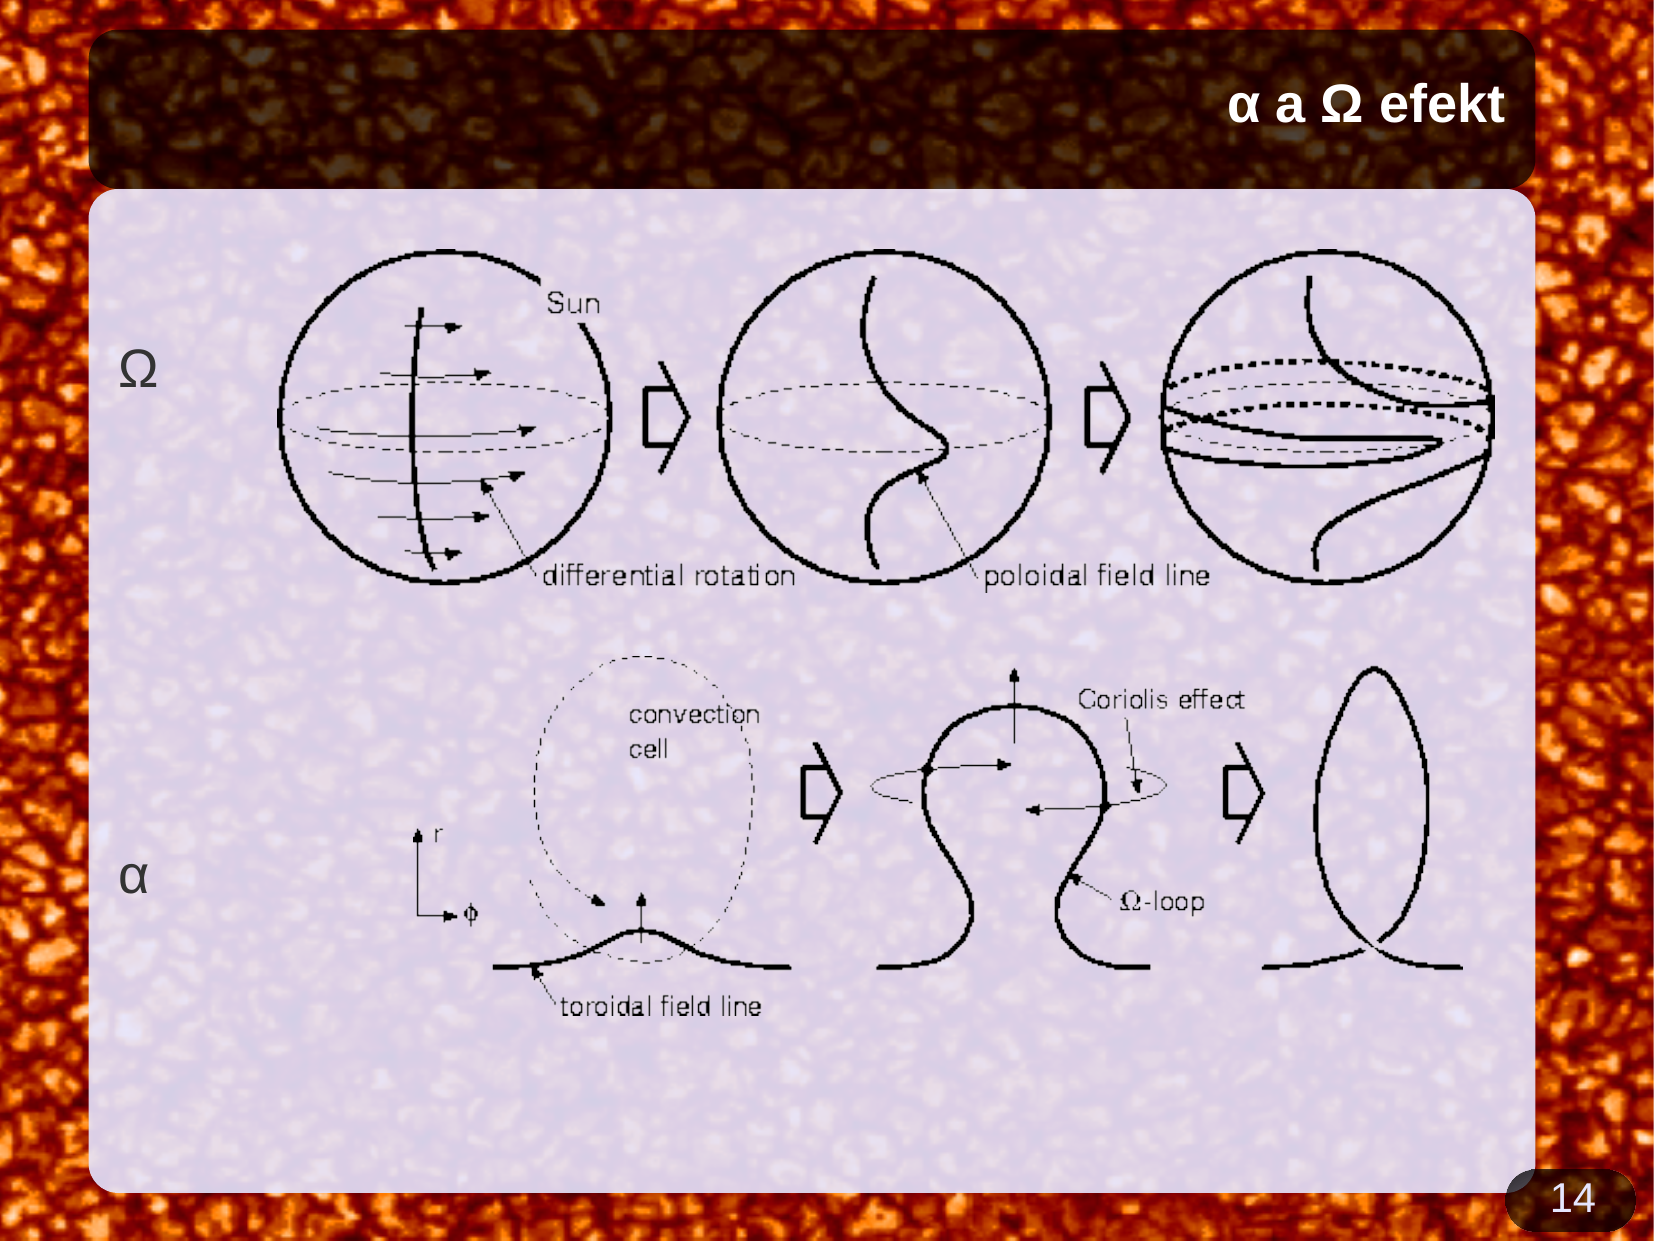

# α a Ω efekt
Ω
α